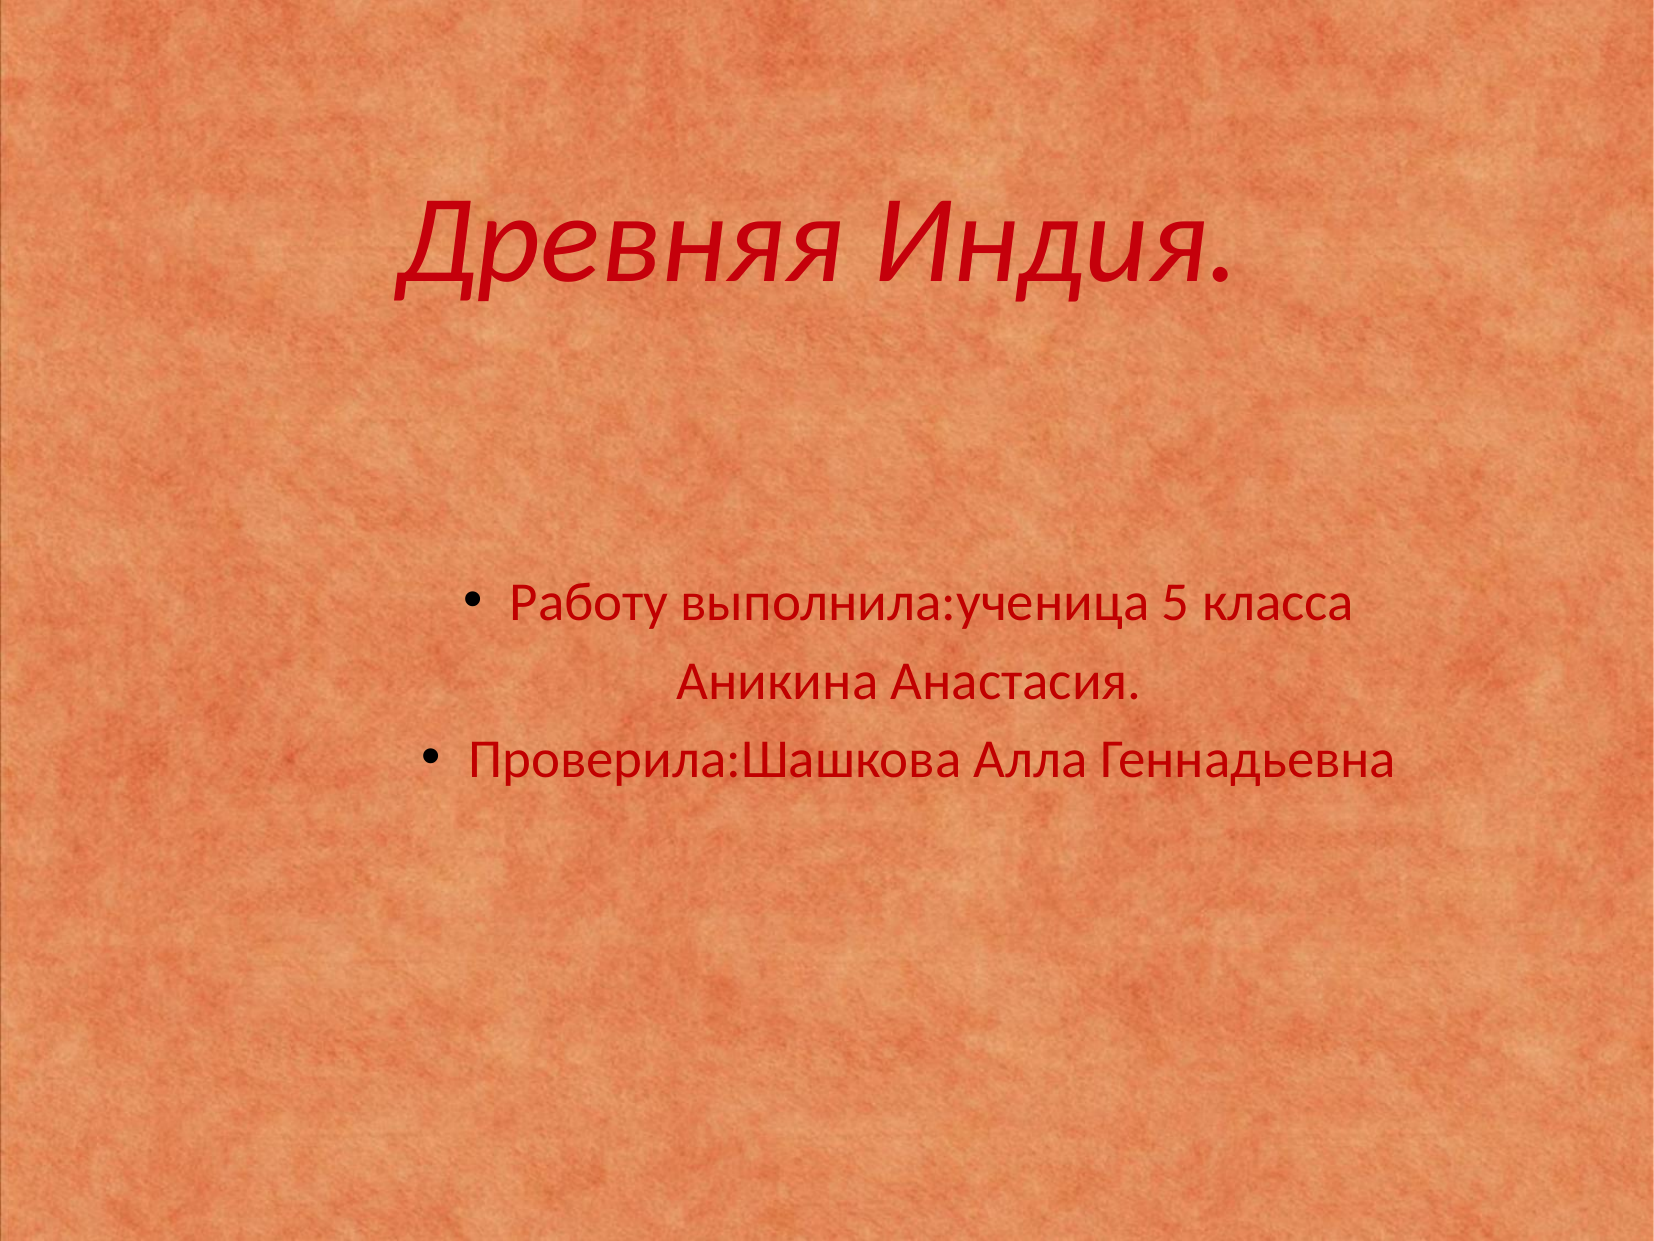

# Древняя Индия.
Работу выполнила:ученица 5 класса
Аникина Анастасия.
Проверила:Шашкова Алла Геннадьевна